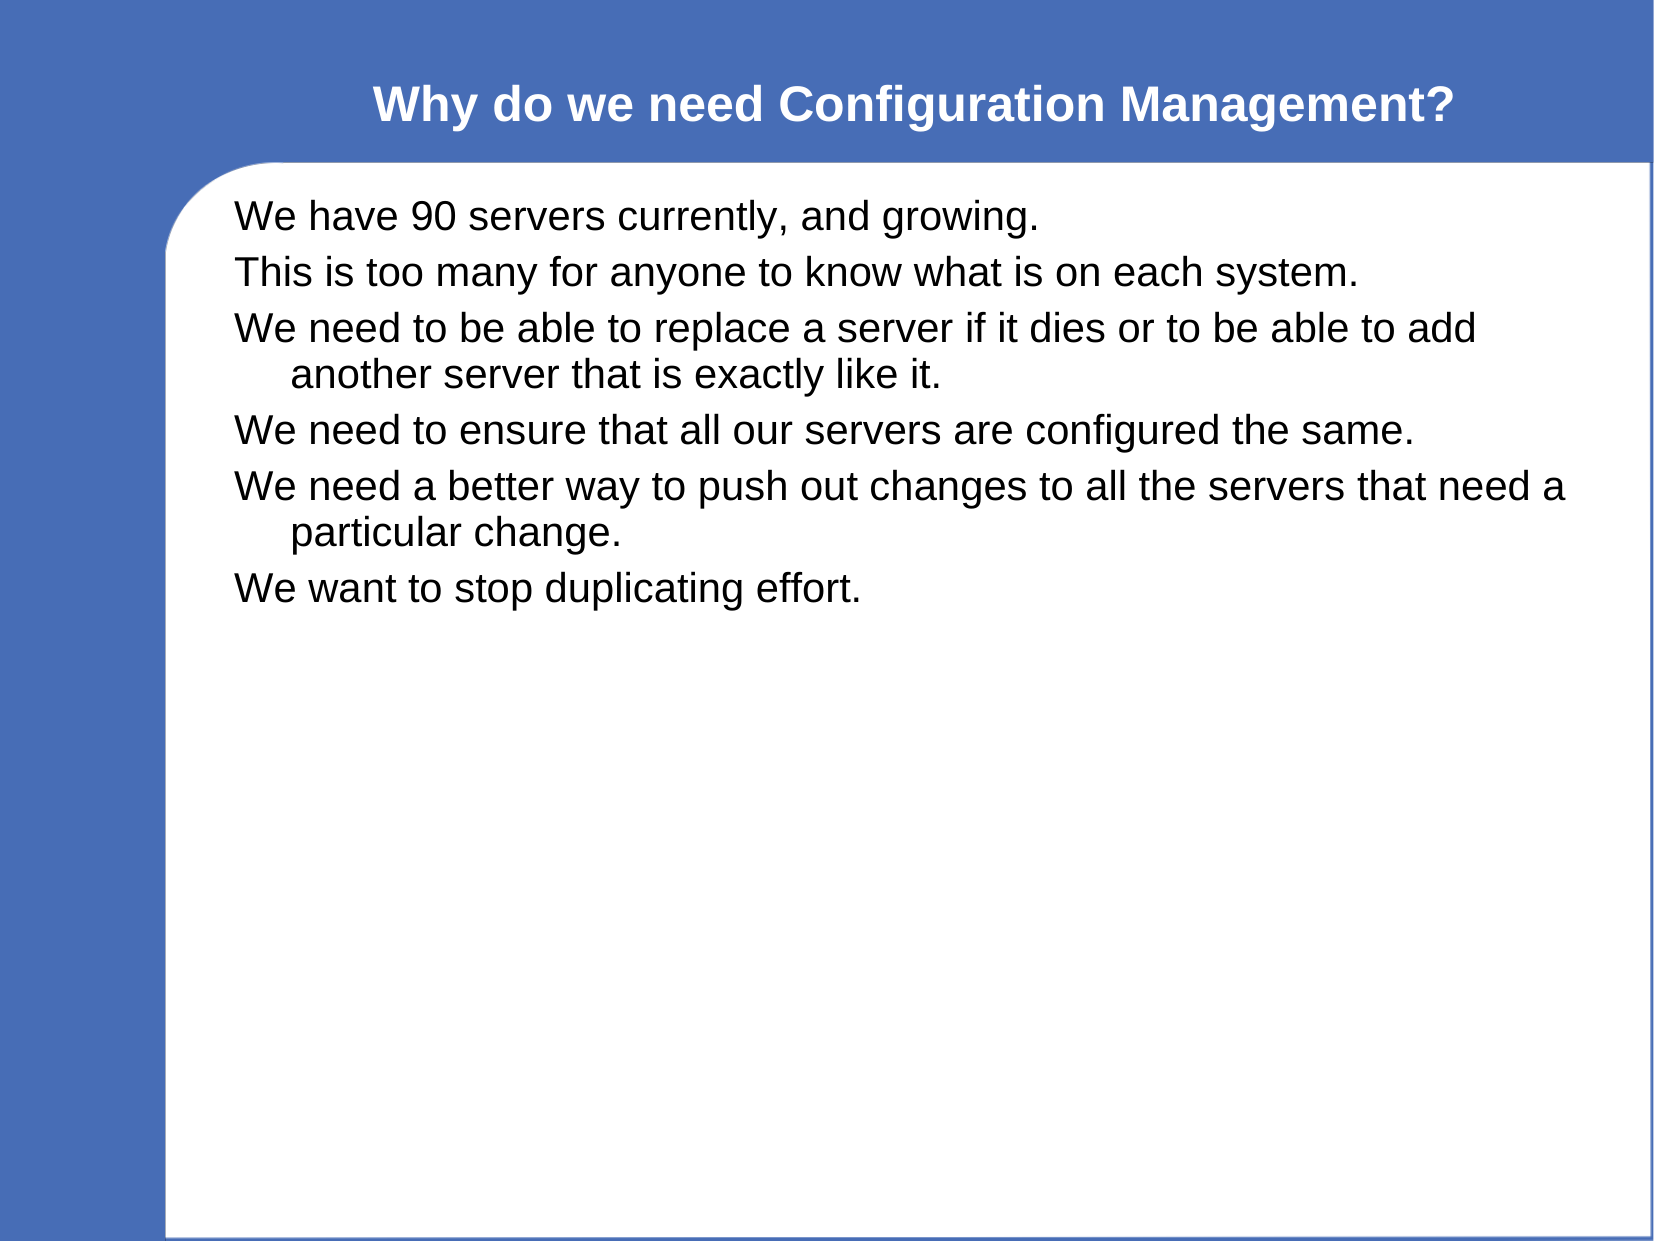

# Why do we need Configuration Management?
We have 90 servers currently, and growing.
This is too many for anyone to know what is on each system.
We need to be able to replace a server if it dies or to be able to add another server that is exactly like it.
We need to ensure that all our servers are configured the same.
We need a better way to push out changes to all the servers that need a particular change.
We want to stop duplicating effort.